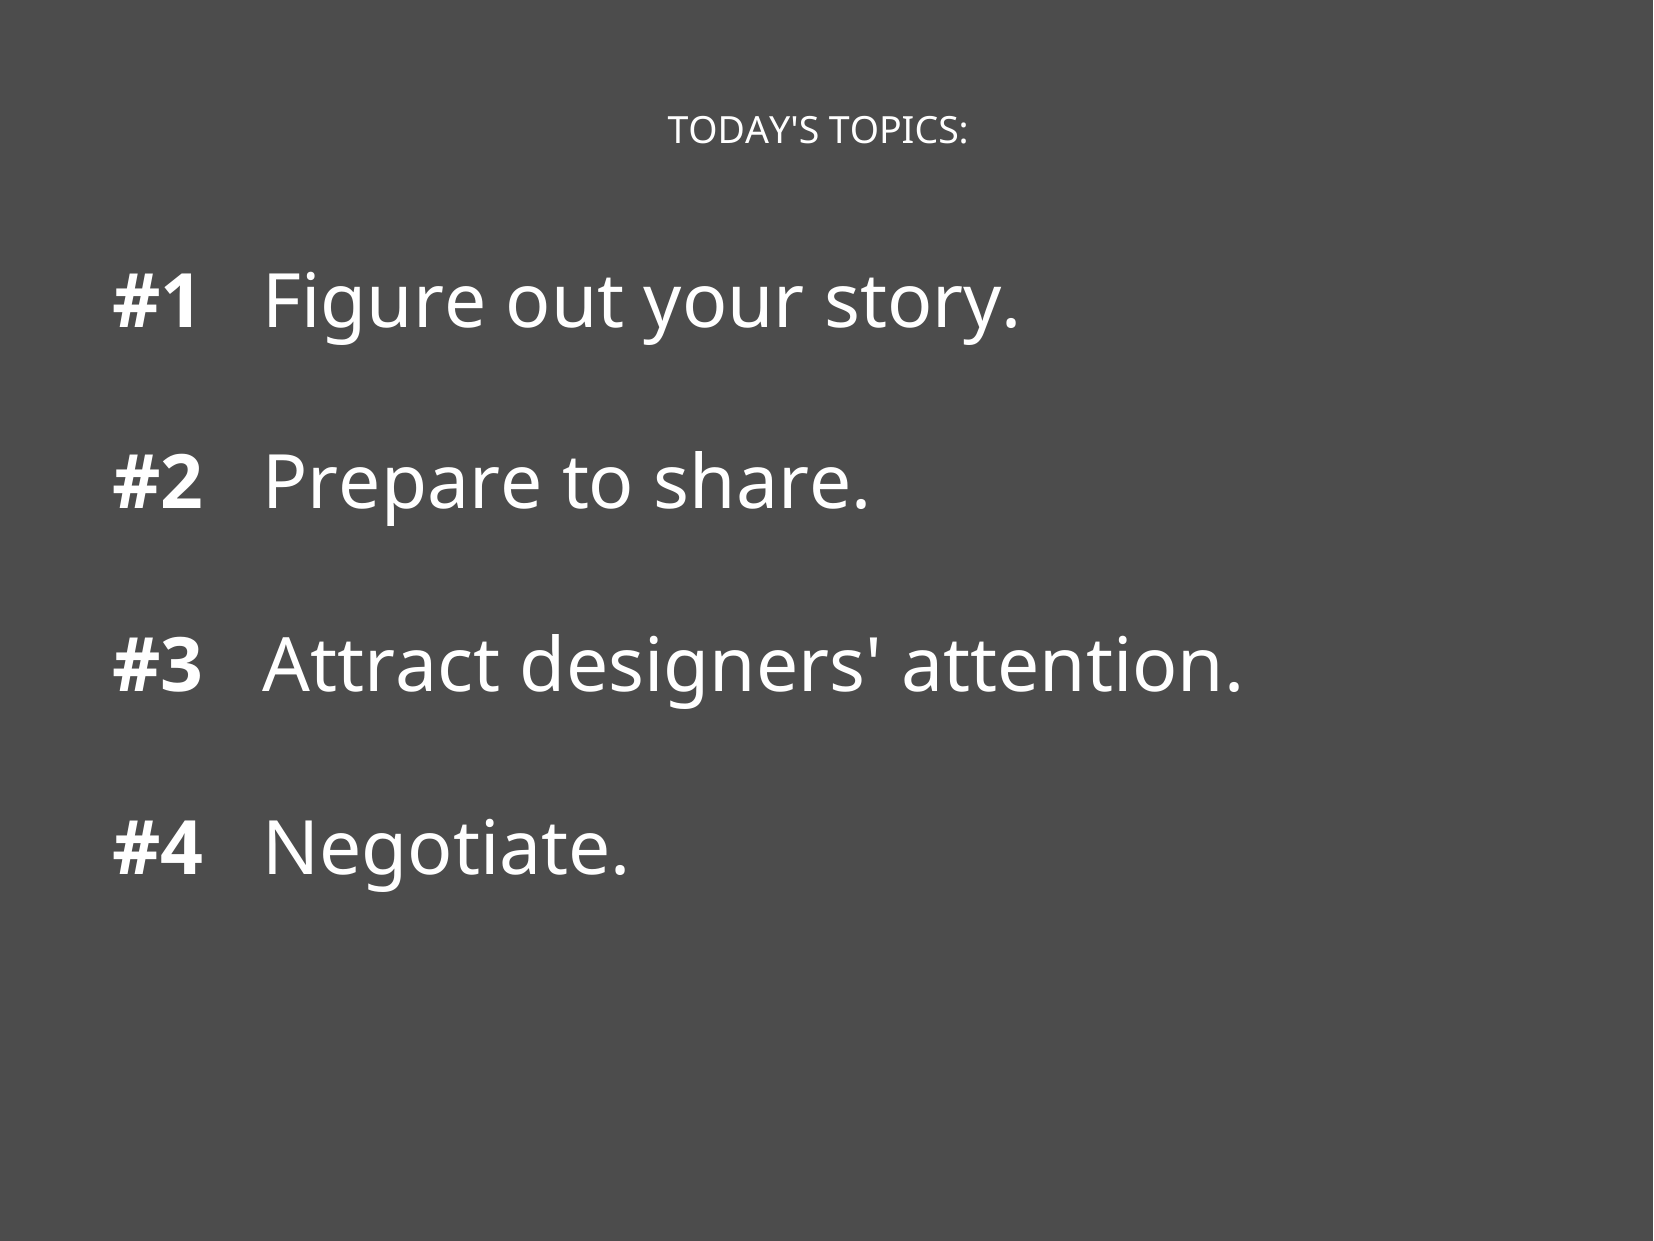

TODAY'S TOPICS:
# #1 Figure out your story.
#2 Prepare to share.
#3 Attract designers' attention.
#4 Negotiate.